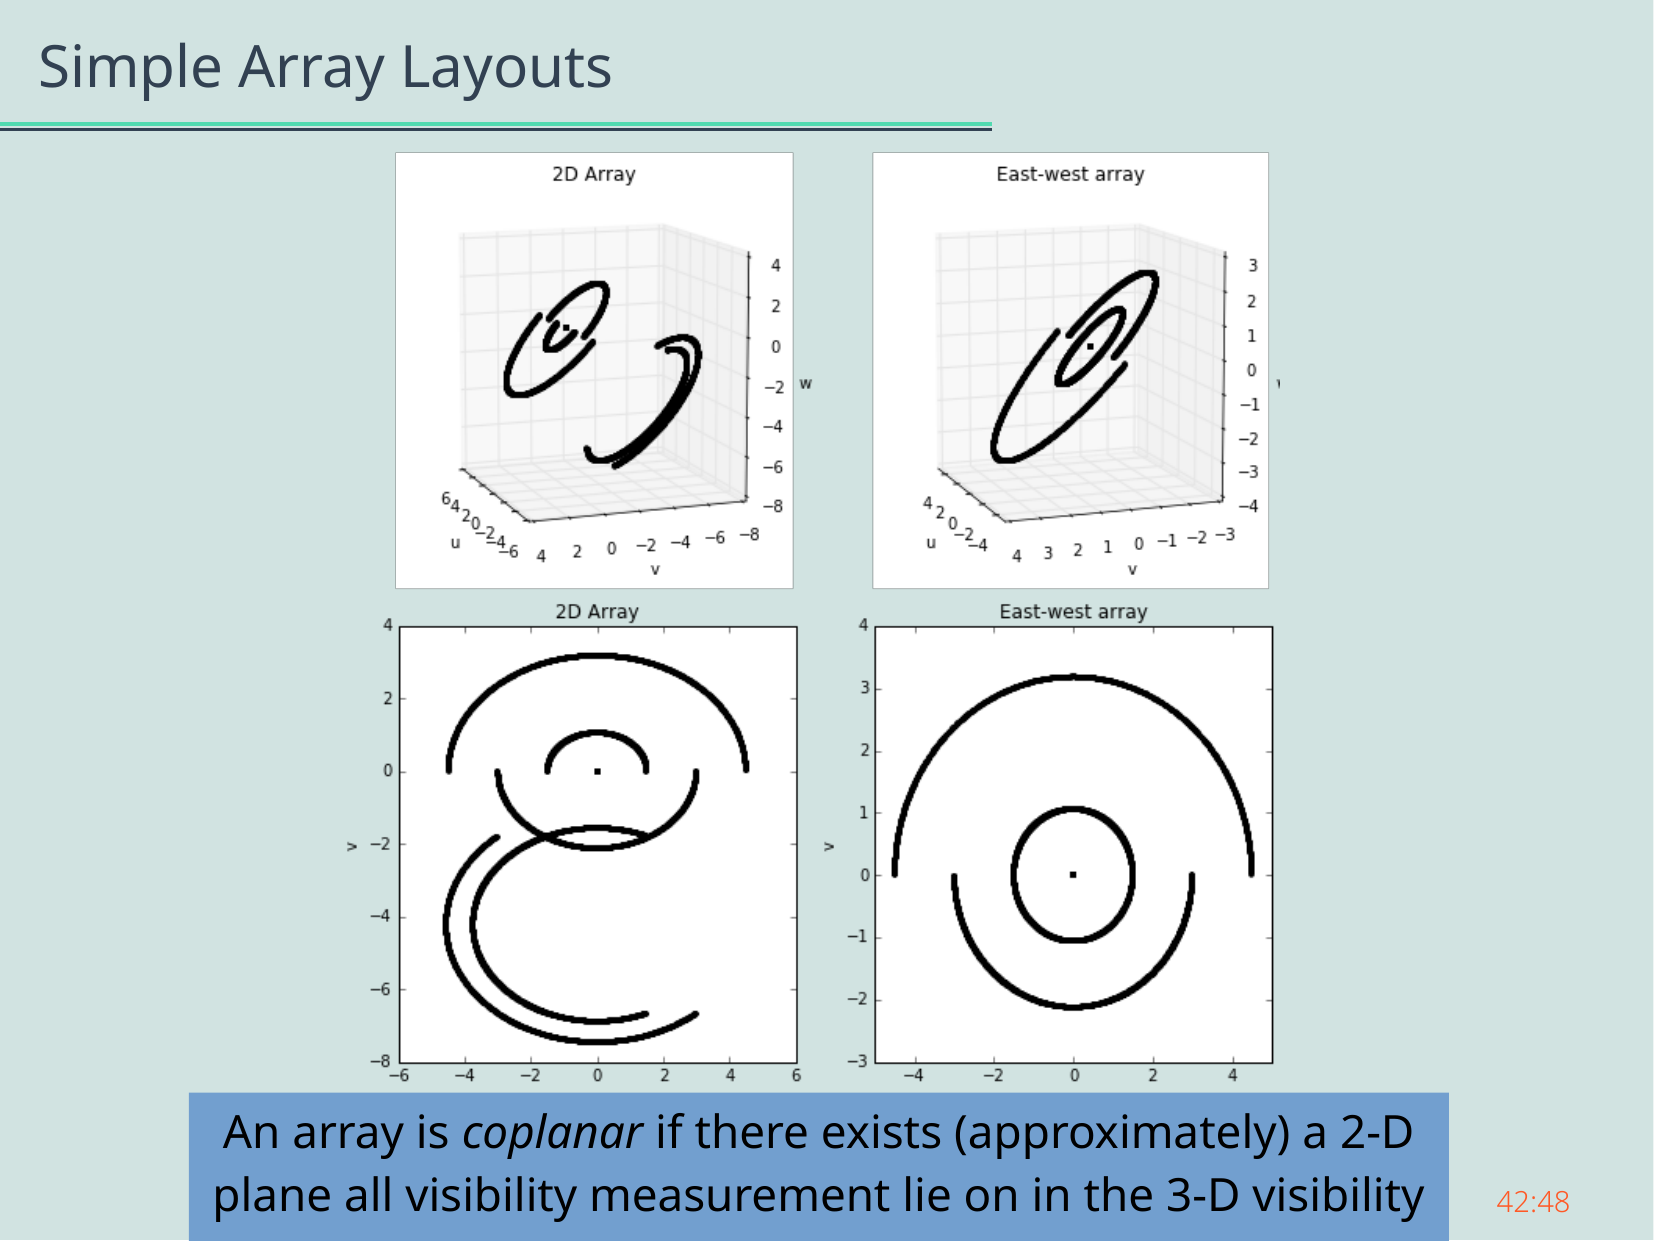

Simple Array Layouts
An array is coplanar if there exists (approximately) a 2-D plane all visibility measurement lie on in the 3-D visibility space.
NASSP 2016
42